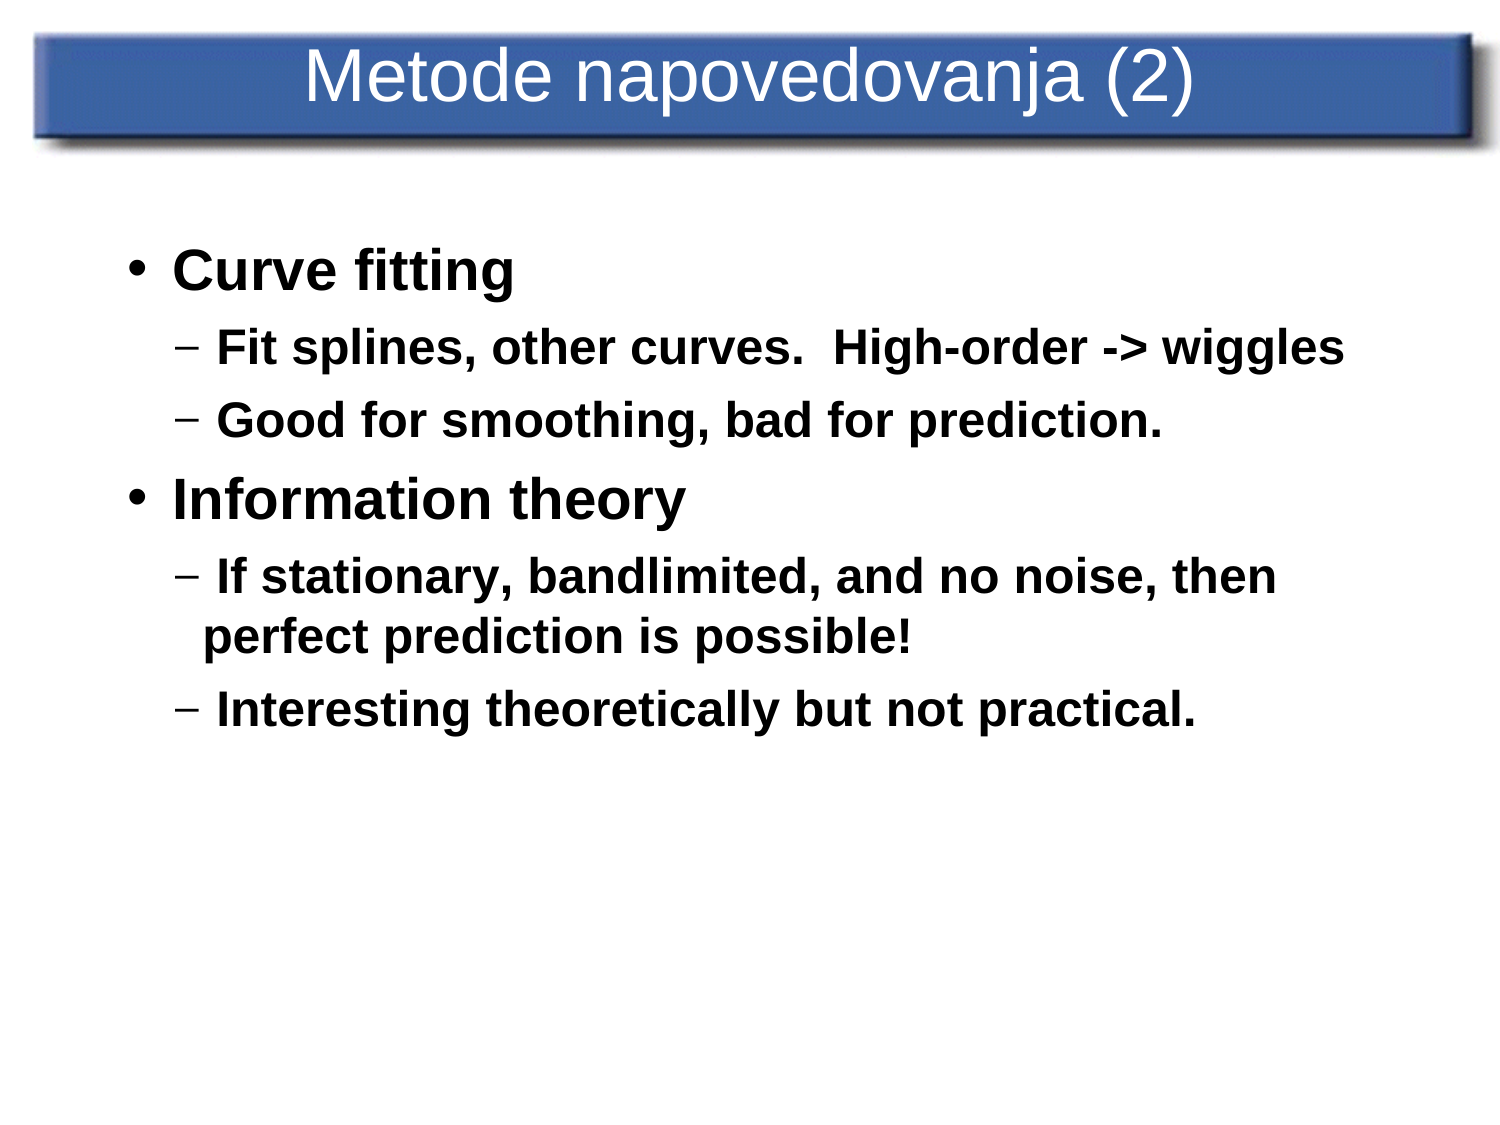

# Metode napovedovanja (2)
 Curve fitting
 Fit splines, other curves. High-order -> wiggles
 Good for smoothing, bad for prediction.
 Information theory
 If stationary, bandlimited, and no noise, then perfect prediction is possible!
 Interesting theoretically but not practical.